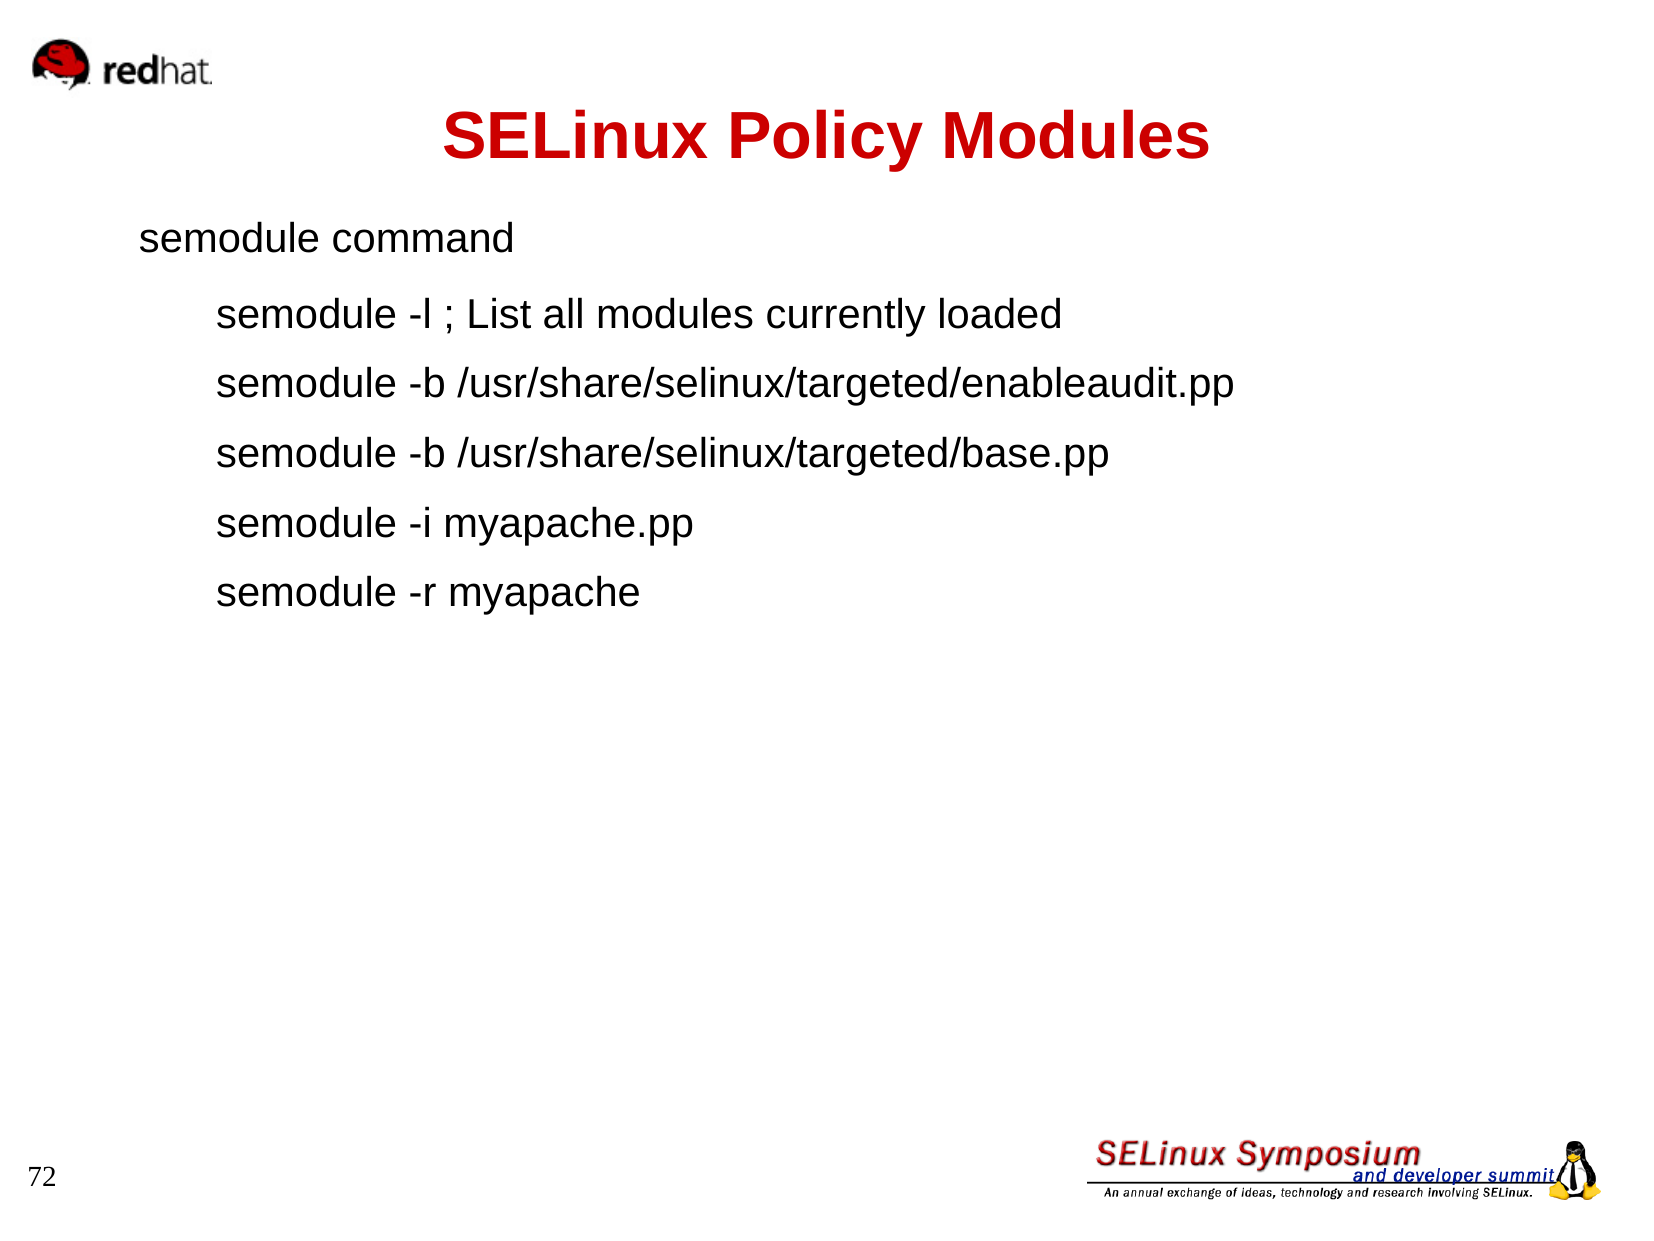

# SELinux Policy Modules
semodule command
semodule -l ; List all modules currently loaded
semodule -b /usr/share/selinux/targeted/enableaudit.pp
semodule -b /usr/share/selinux/targeted/base.pp
semodule -i myapache.pp
semodule -r myapache